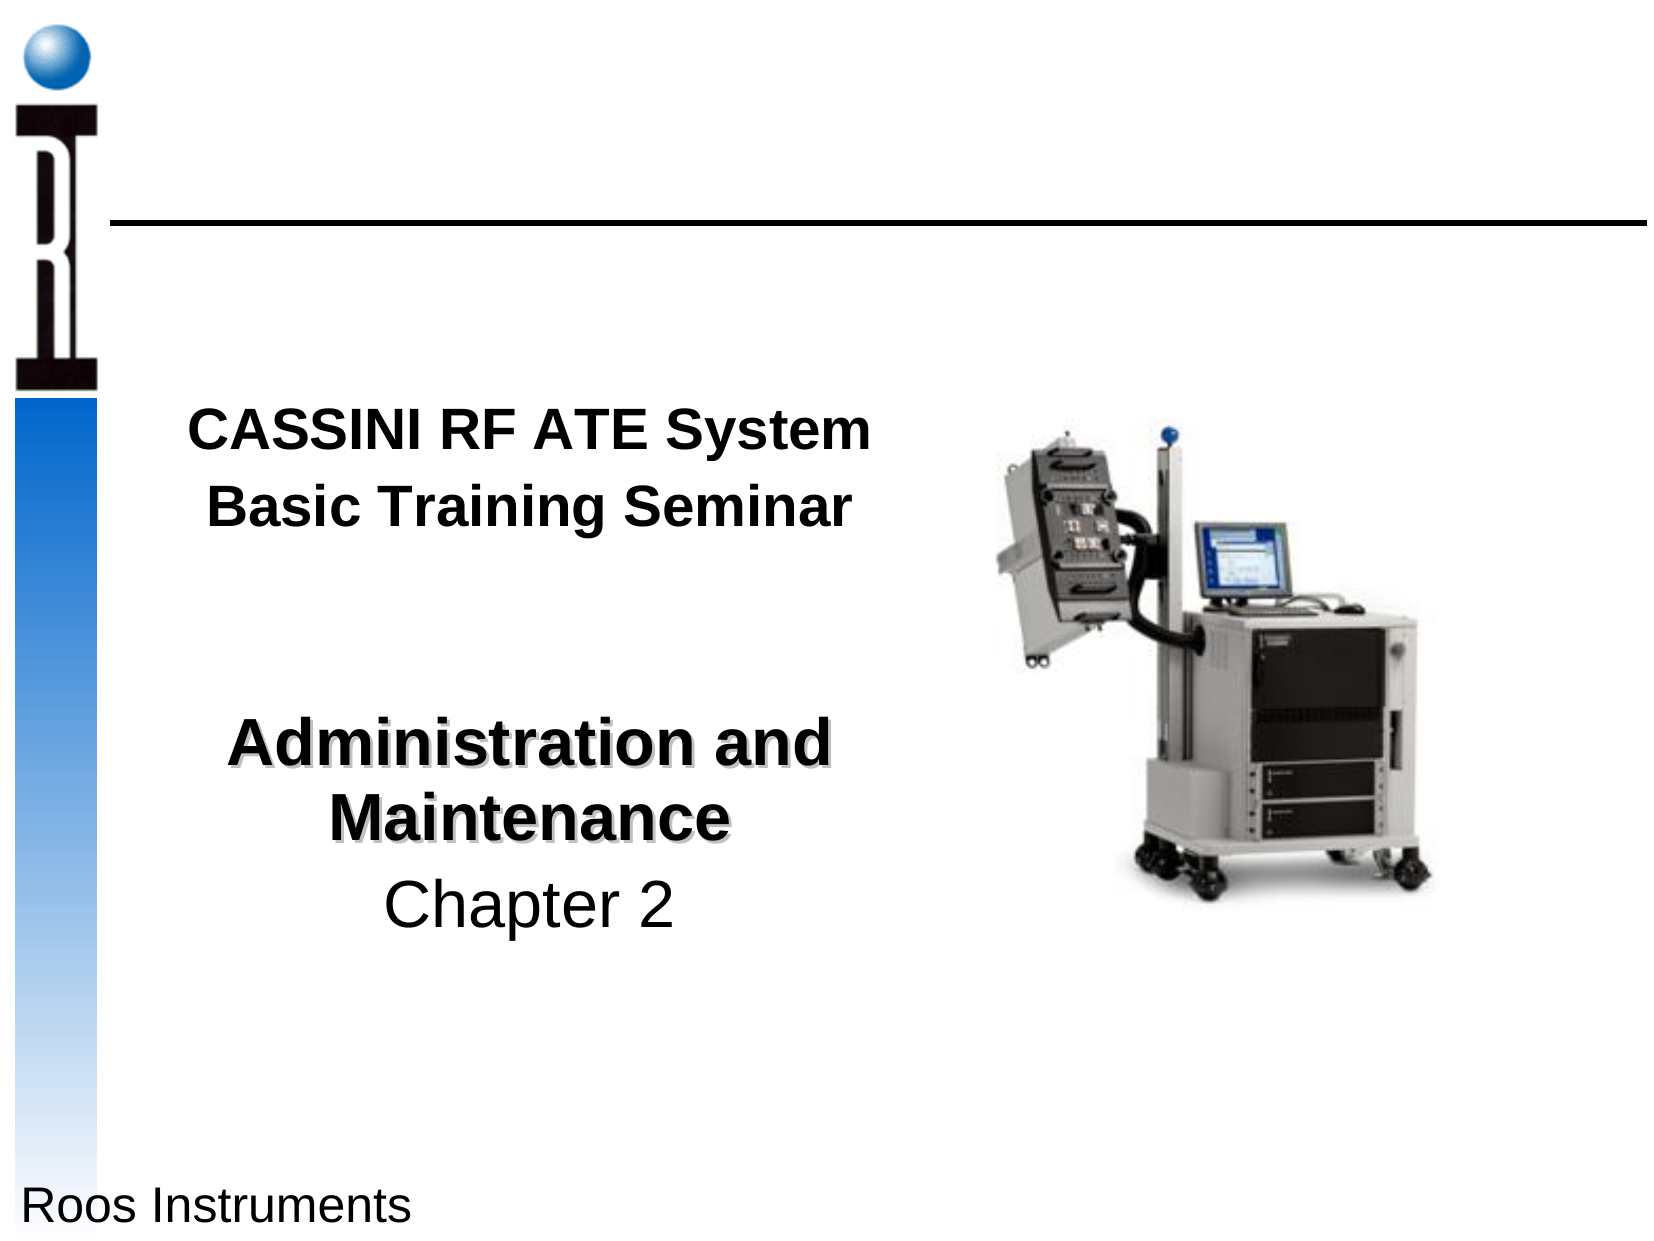

# CASSINI RF ATE System
Basic Training Seminar
Administration and Maintenance
Chapter 2